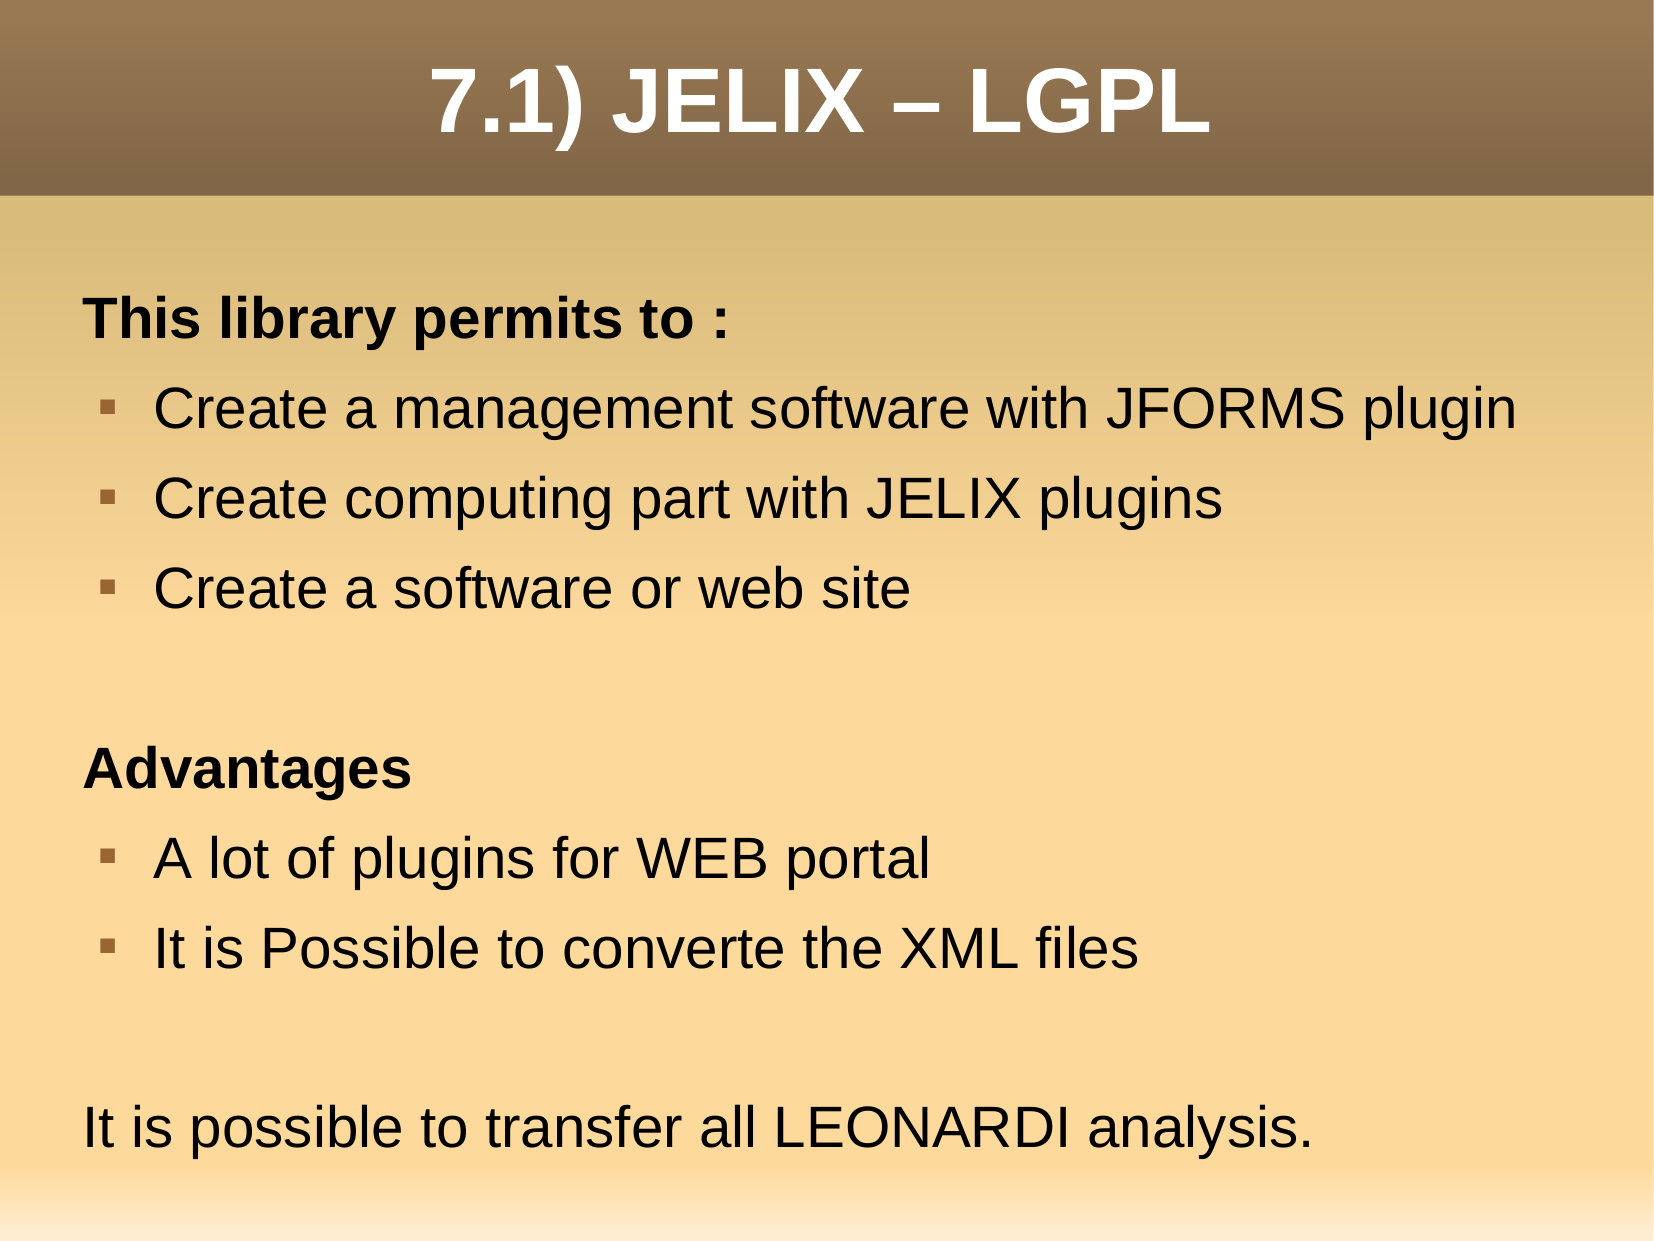

# 7.1) JELIX – LGPL
This library permits to :
Create a management software with JFORMS plugin
Create computing part with JELIX plugins
Create a software or web site
Advantages
A lot of plugins for WEB portal
It is Possible to converte the XML files
It is possible to transfer all LEONARDI analysis.